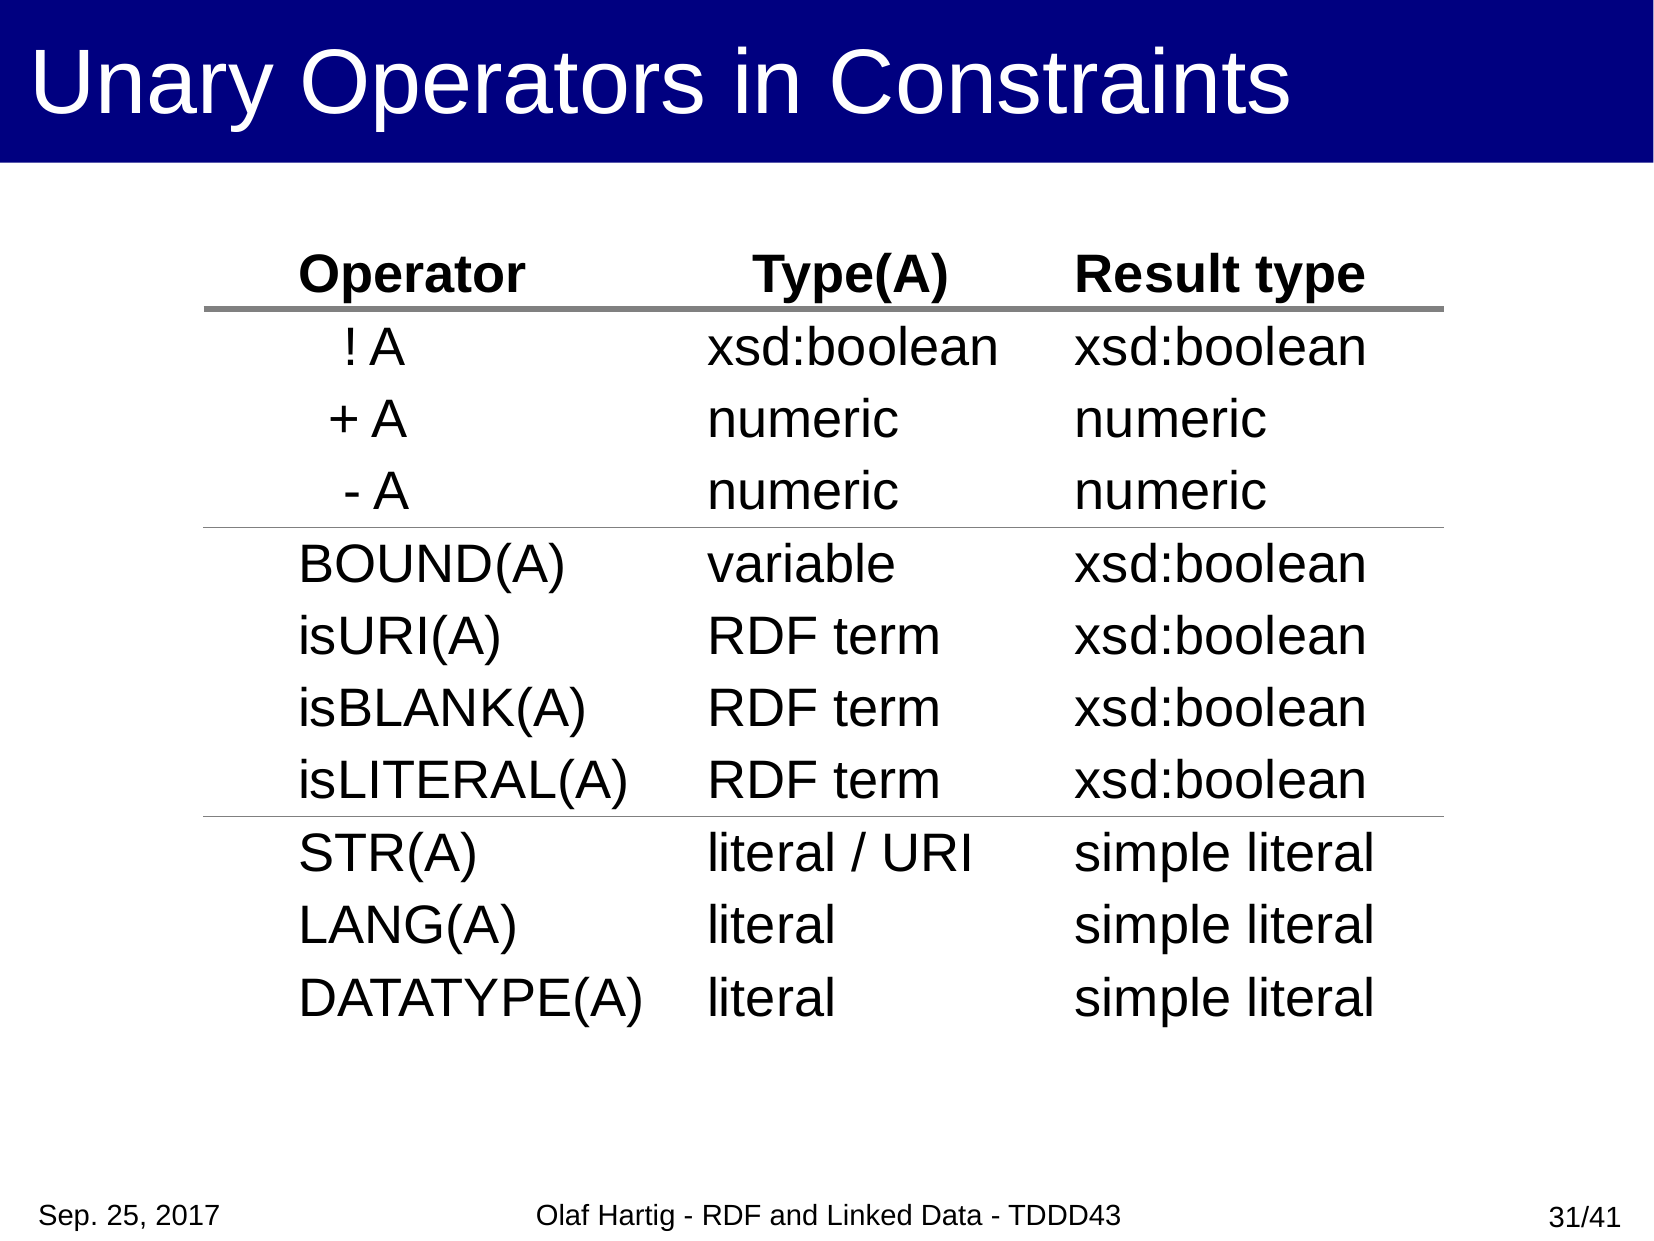

# Unary Operators in Constraints
Operator			 Type(A)		Result type
 ! A					xsd:boolean		xsd:boolean
 + A					numeric			numeric
 - A					numeric			numeric
BOUND(A)		variable			xsd:boolean
isURI(A)			RDF term		xsd:boolean
isBLANK(A)		RDF term		xsd:boolean
isLITERAL(A)		RDF term		xsd:boolean
STR(A)				literal / URI		simple literal
LANG(A)			literal				simple literal
DATATYPE(A)	literal				simple literal
Sep. 25, 2017
Olaf Hartig - RDF and Linked Data - TDDD43
31